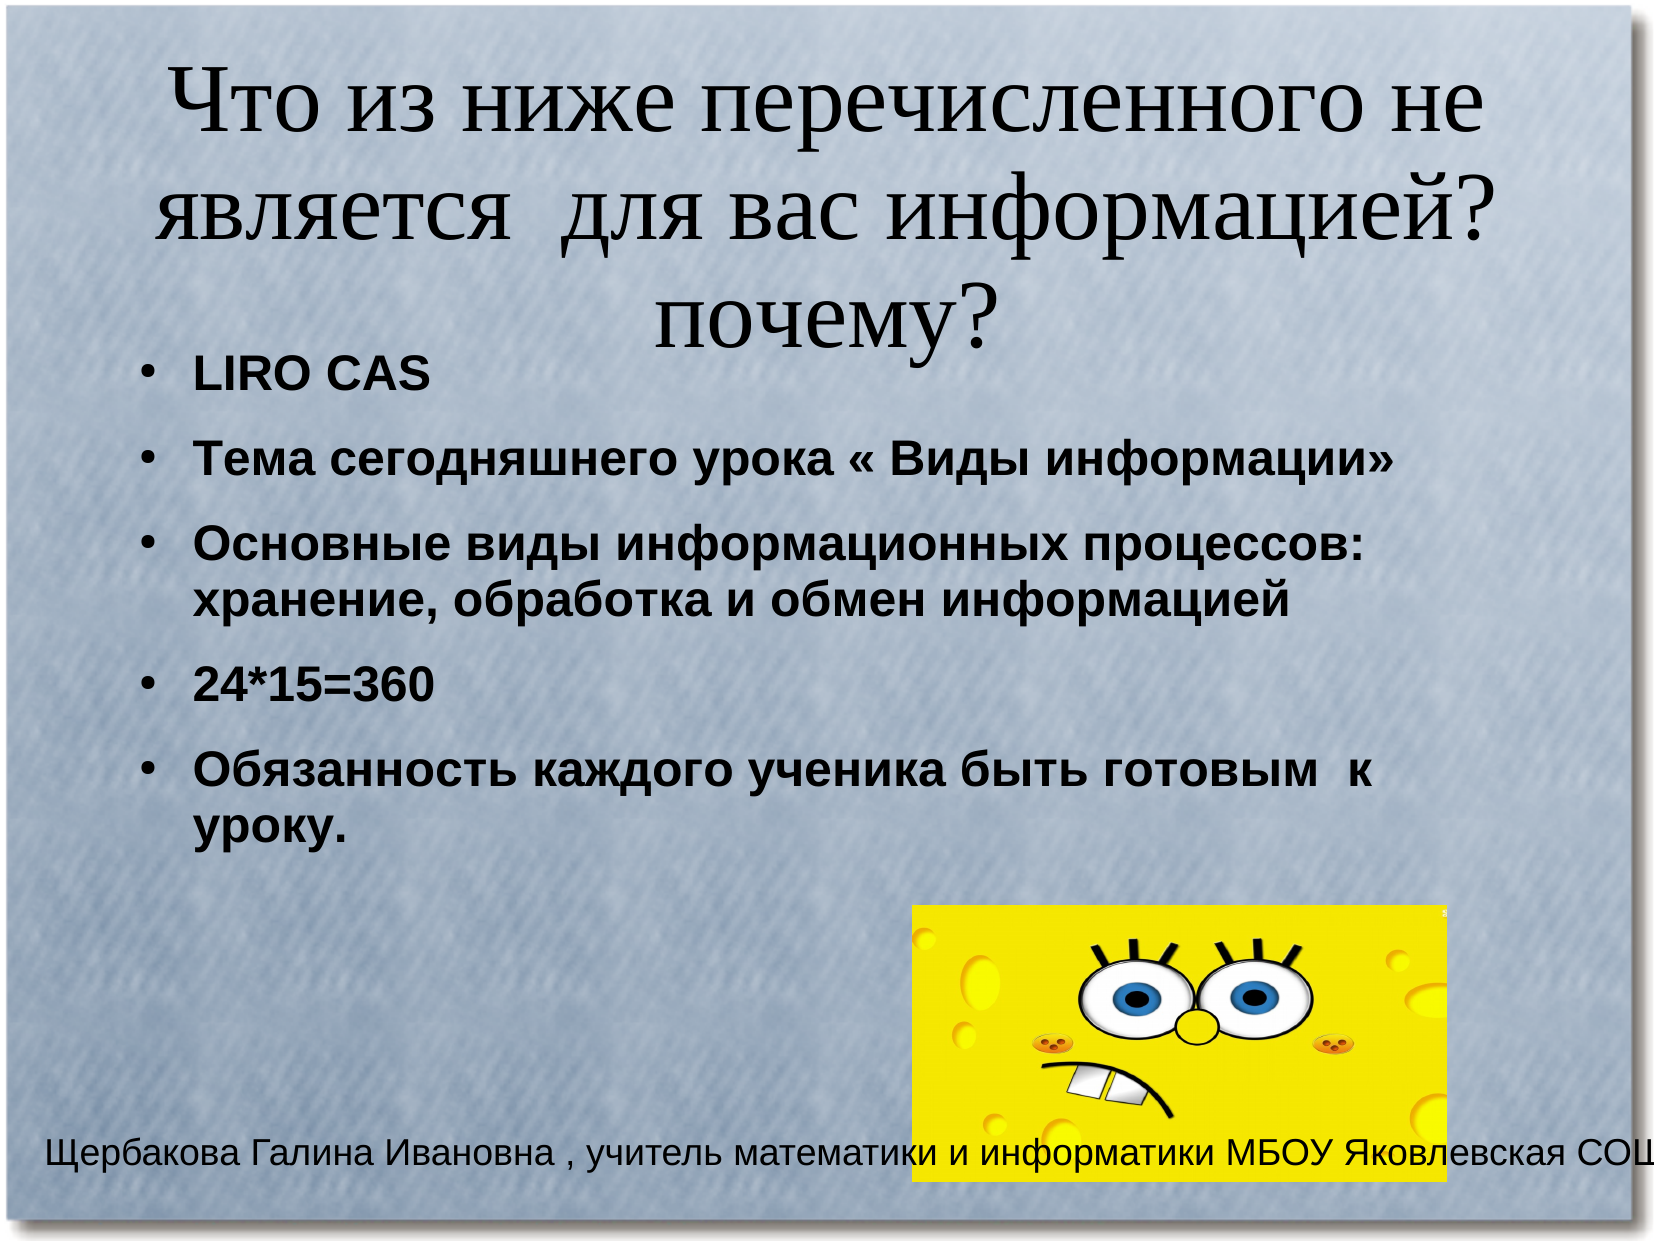

# Что из ниже перечисленного не является для вас информацией? почему?
LIRO CAS
Тема сегодняшнего урока « Виды информации»
Основные виды информационных процессов: хранение, обработка и обмен информацией
24*15=360
Обязанность каждого ученика быть готовым к уроку.
Щербакова Галина Ивановна , учитель математики и информатики МБОУ Яковлевская СОШ